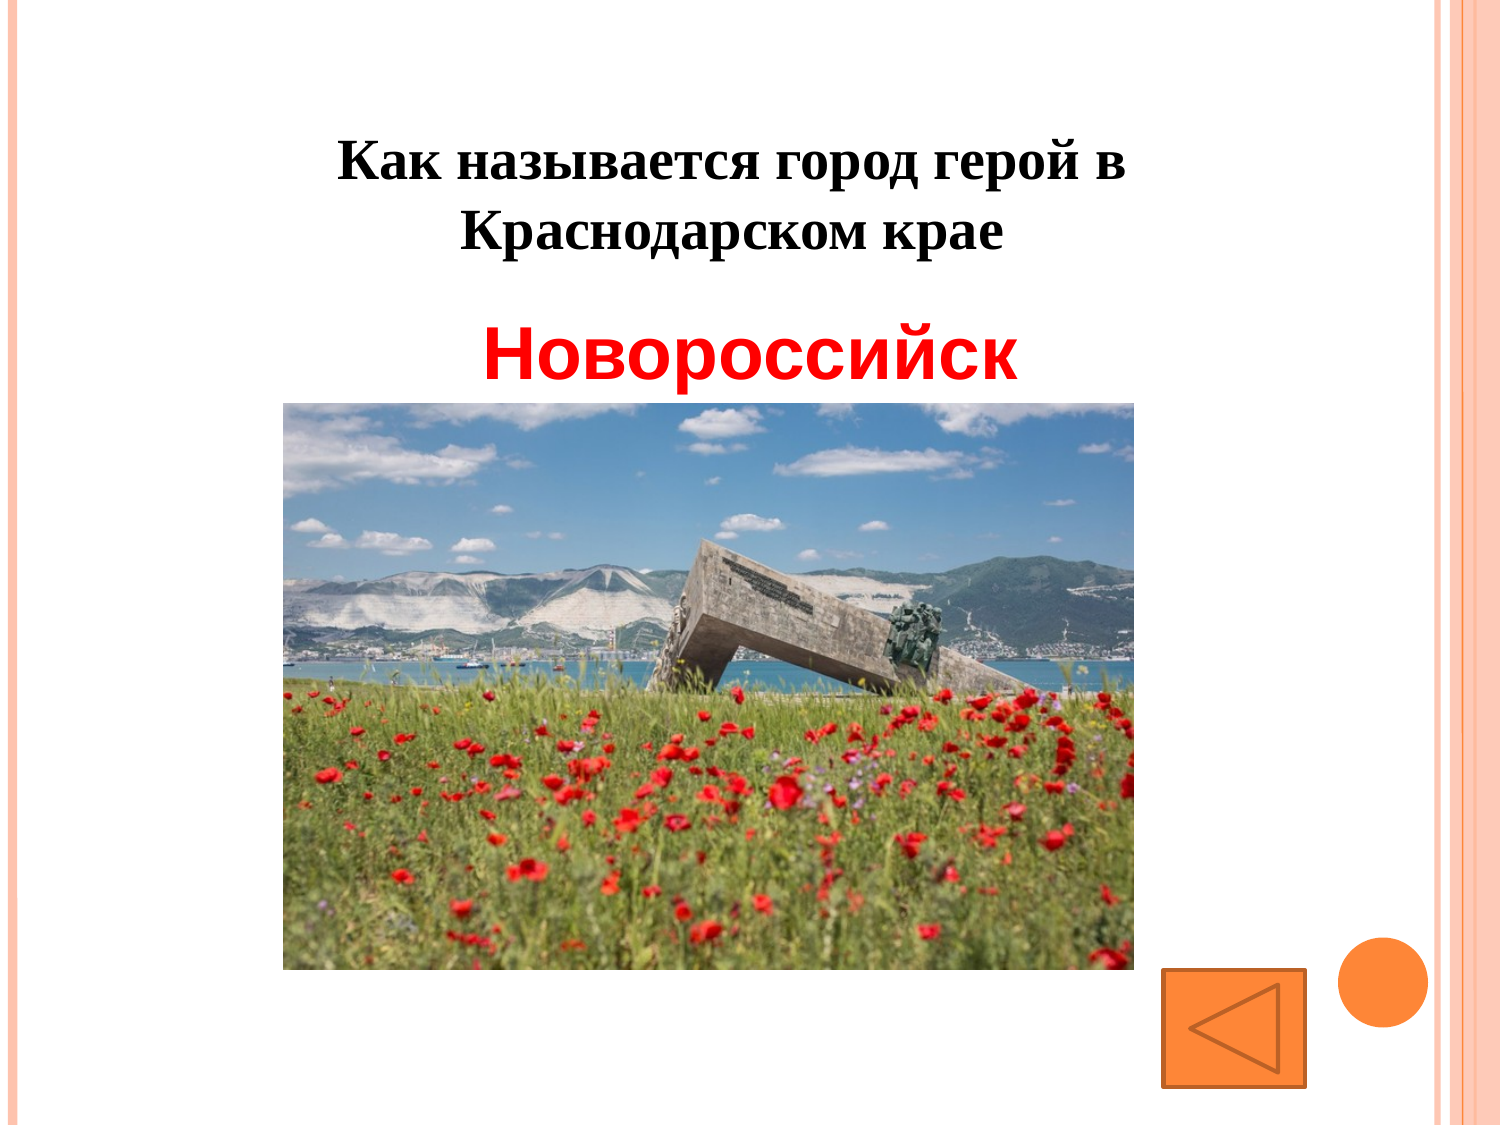

Как называется город герой в Краснодарском крае
Новороссийск